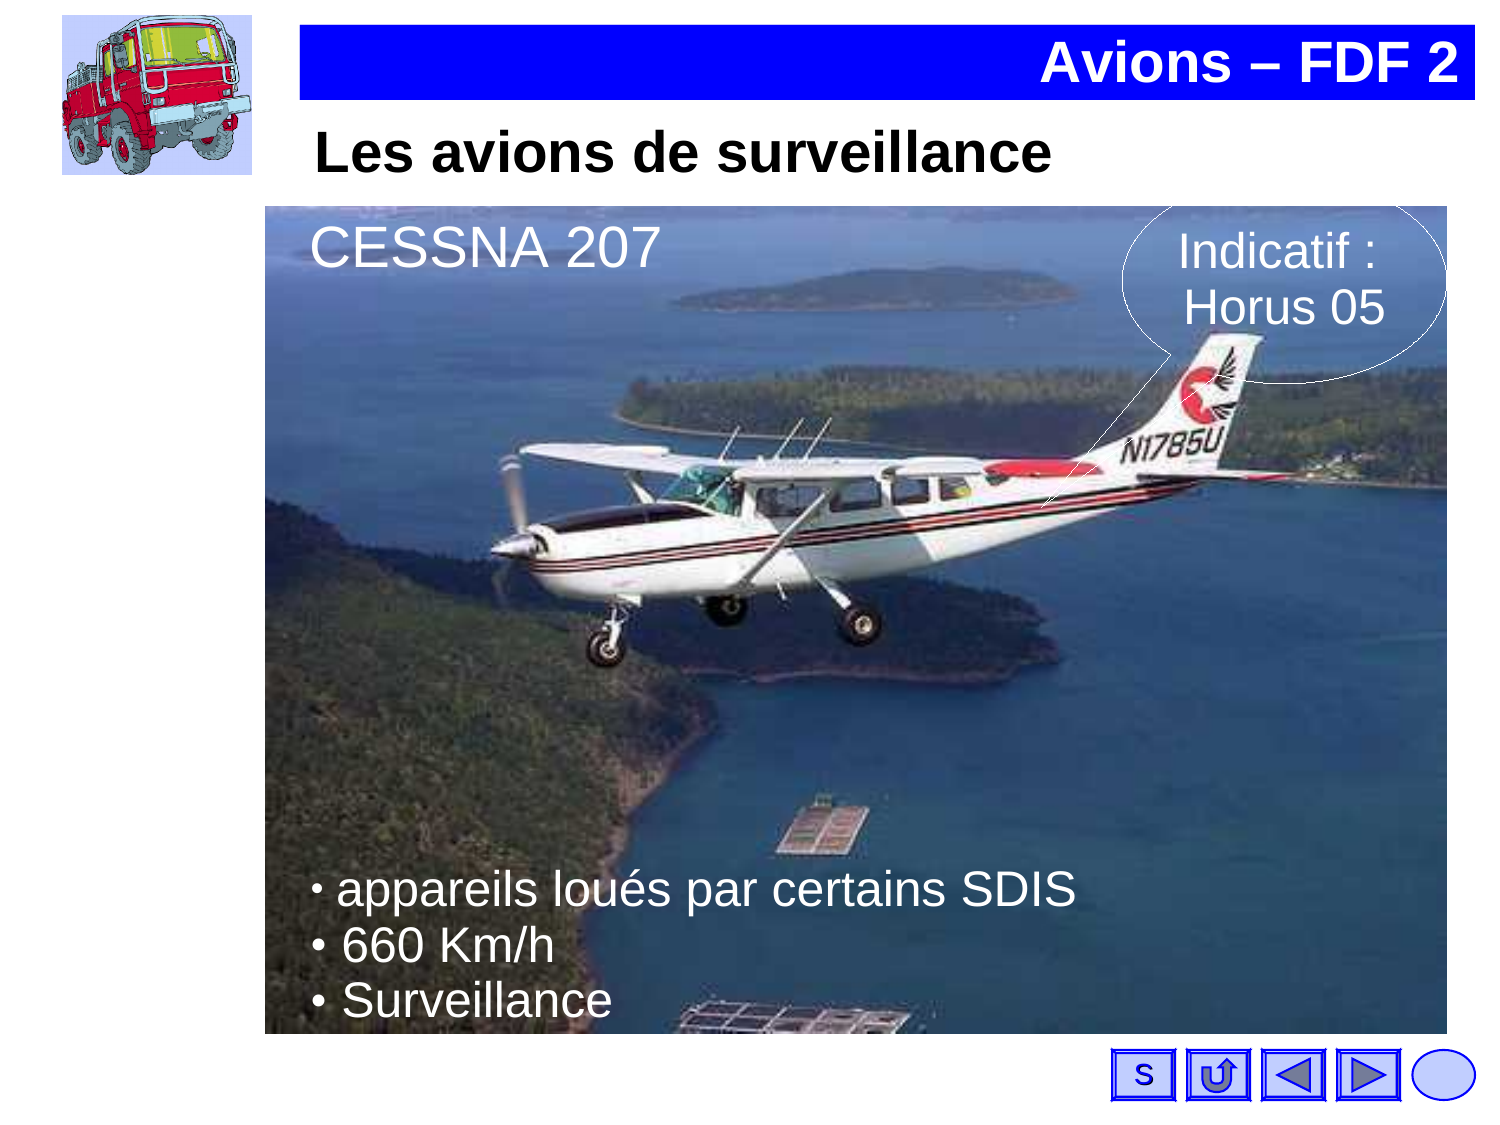

Avions – FDF 2
Les avions de surveillance
CESSNA 207
Indicatif :
Horus 05
 appareils loués par certains SDIS
 660 Km/h
 Surveillance